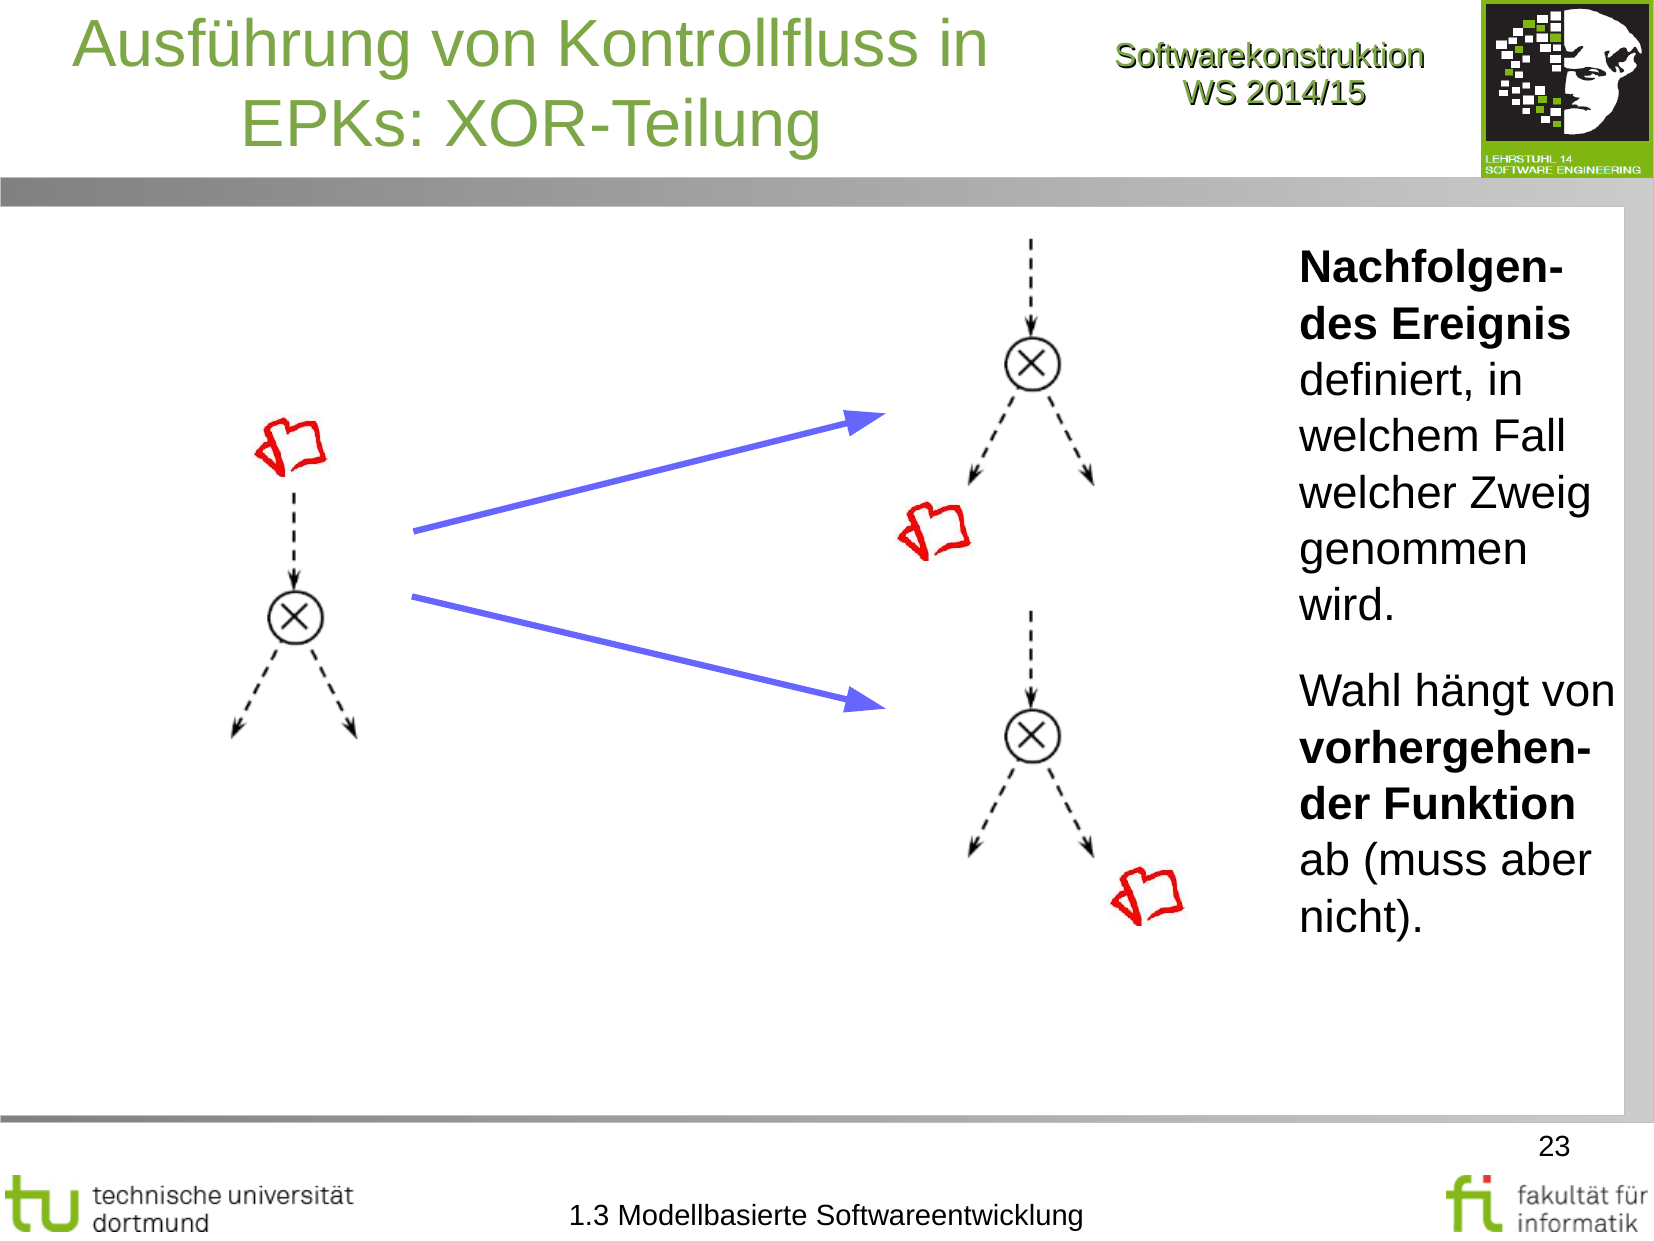

# Ausführung von Kontrollfluss in EPKs: XOR-Teilung
Nachfolgen-
des Ereignis definiert, in welchem Fall welcher Zweig genommen wird.
Wahl hängt von vorhergehen-
der Funktion ab (muss aber nicht).
23
1.3 Modellbasierte Softwareentwicklung